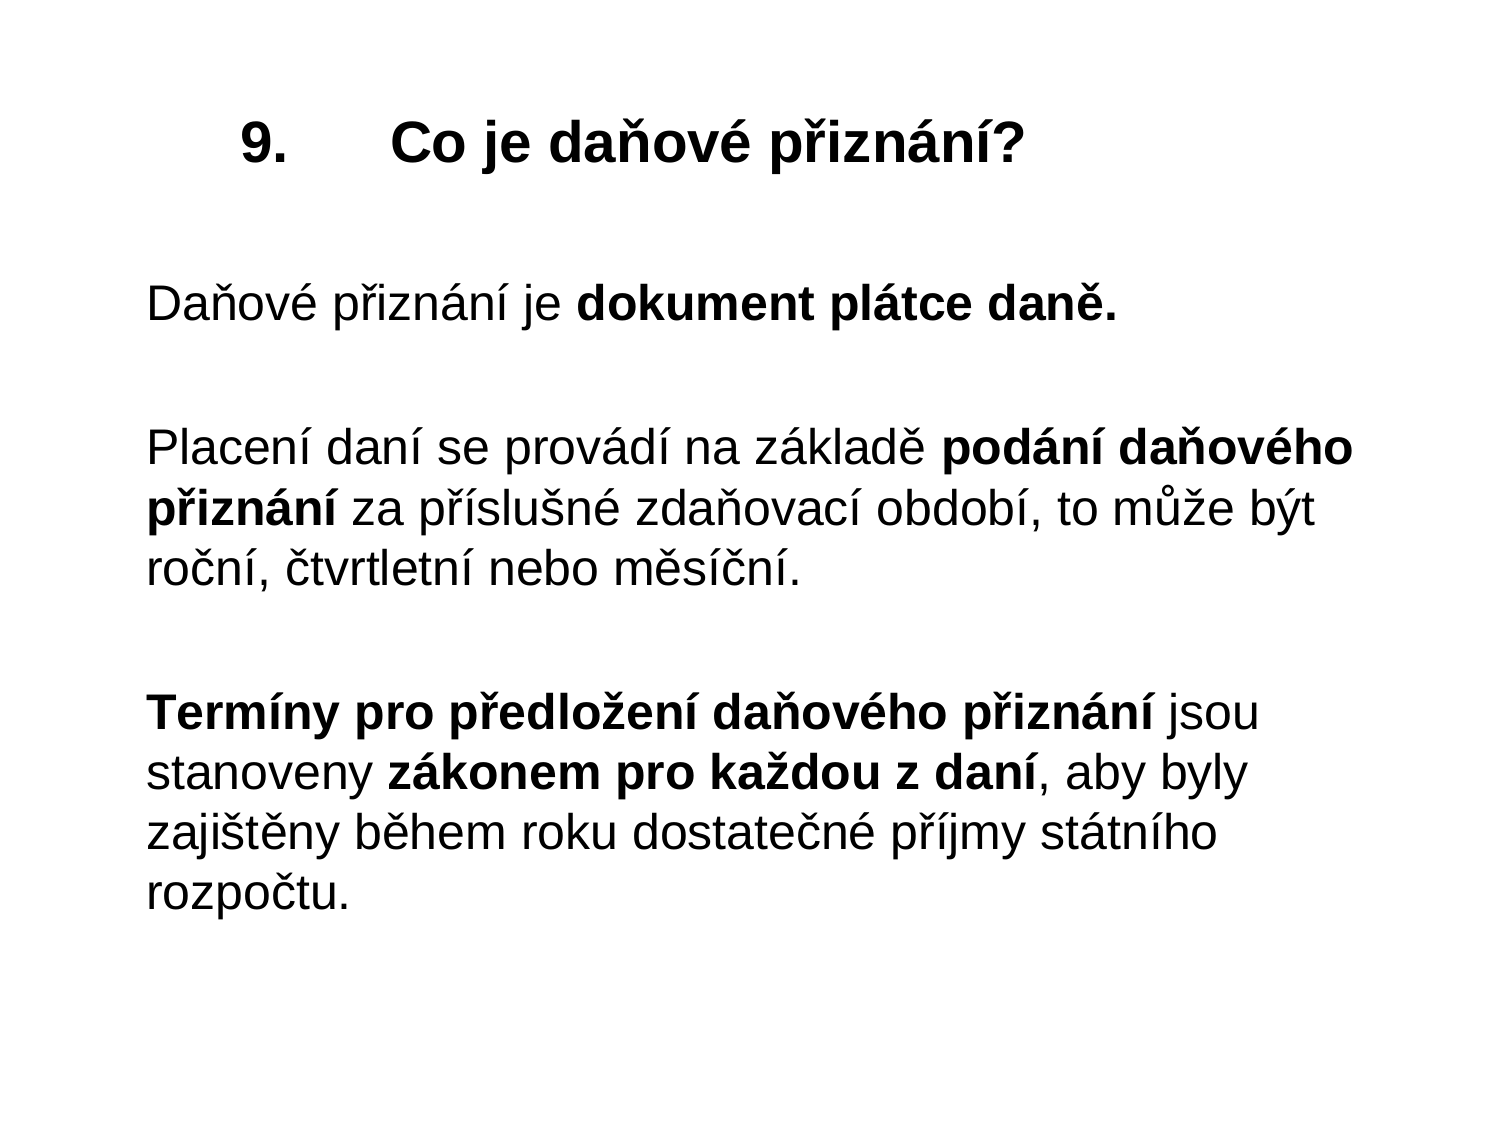

# 9.	Co je daňové přiznání?
	Daňové přiznání je dokument plátce daně.
	Placení daní se provádí na základě podání daňového přiznání za příslušné zdaňovací období, to může být roční, čtvrtletní nebo měsíční.
	Termíny pro předložení daňového přiznání jsou stanoveny zákonem pro každou z daní, aby byly zajištěny během roku dostatečné příjmy státního rozpočtu.